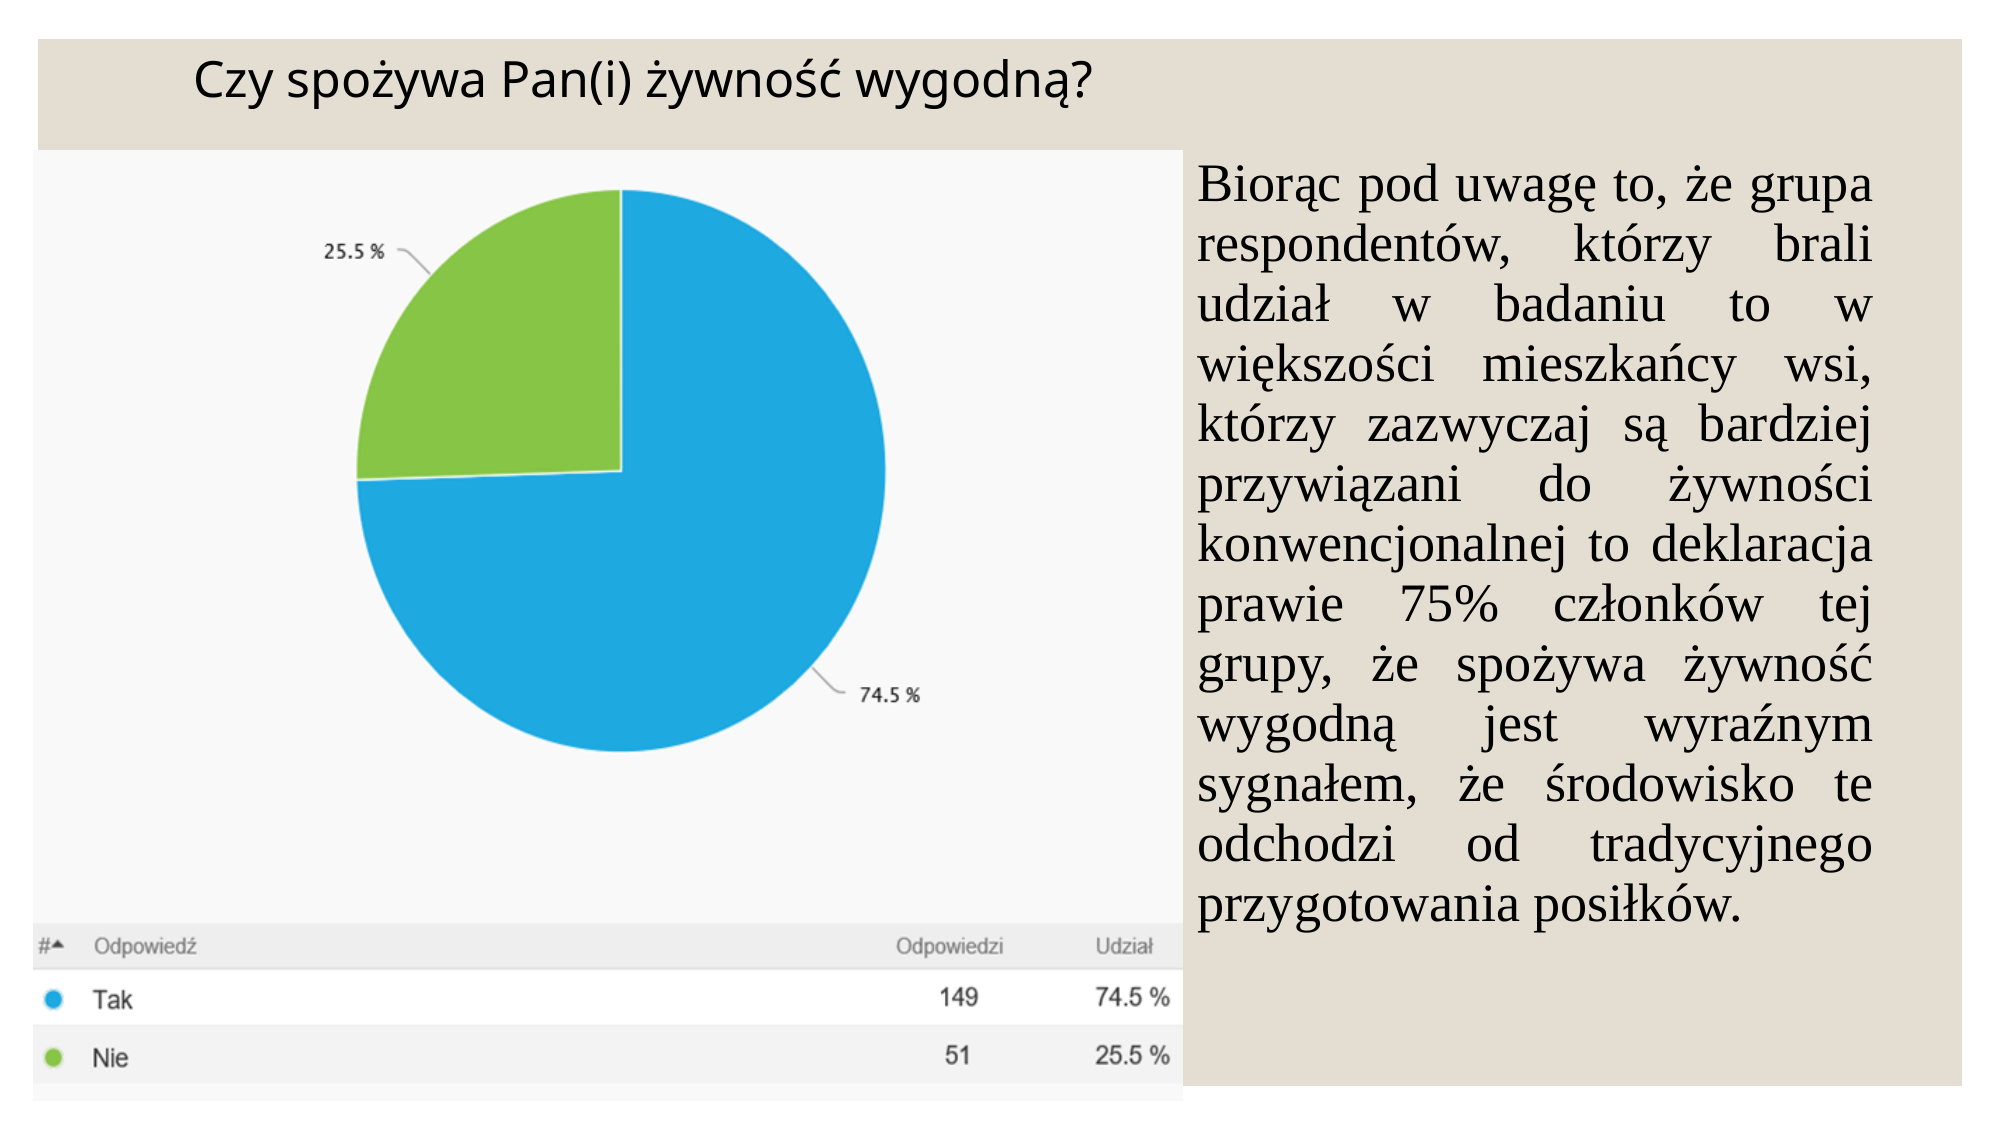

Czy spożywa Pan(i) żywność wygodną?
Biorąc pod uwagę to, że grupa respondentów, którzy brali udział w badaniu to w większości mieszkańcy wsi, którzy zazwyczaj są bardziej przywiązani do żywności konwencjonalnej to deklaracja prawie 75% członków tej grupy, że spożywa żywność wygodną jest wyraźnym sygnałem, że środowisko te odchodzi od tradycyjnego przygotowania posiłków.